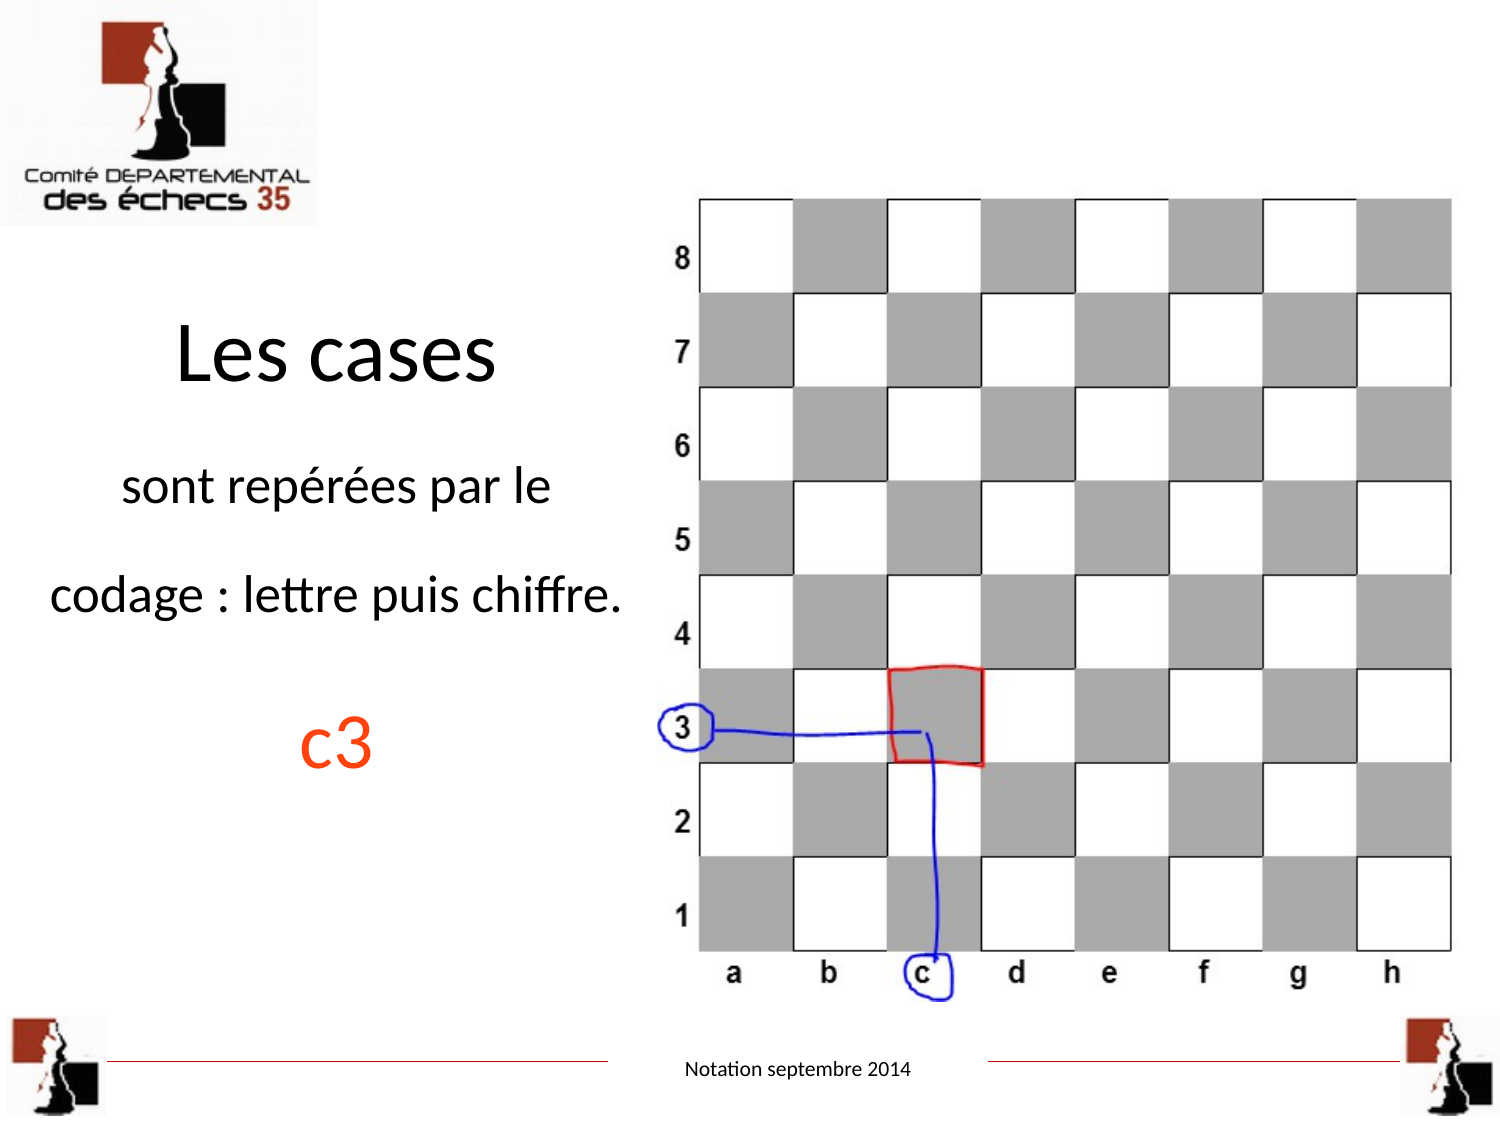

# Les cases sont repérées par le codage : lettre puis chiffre. c3